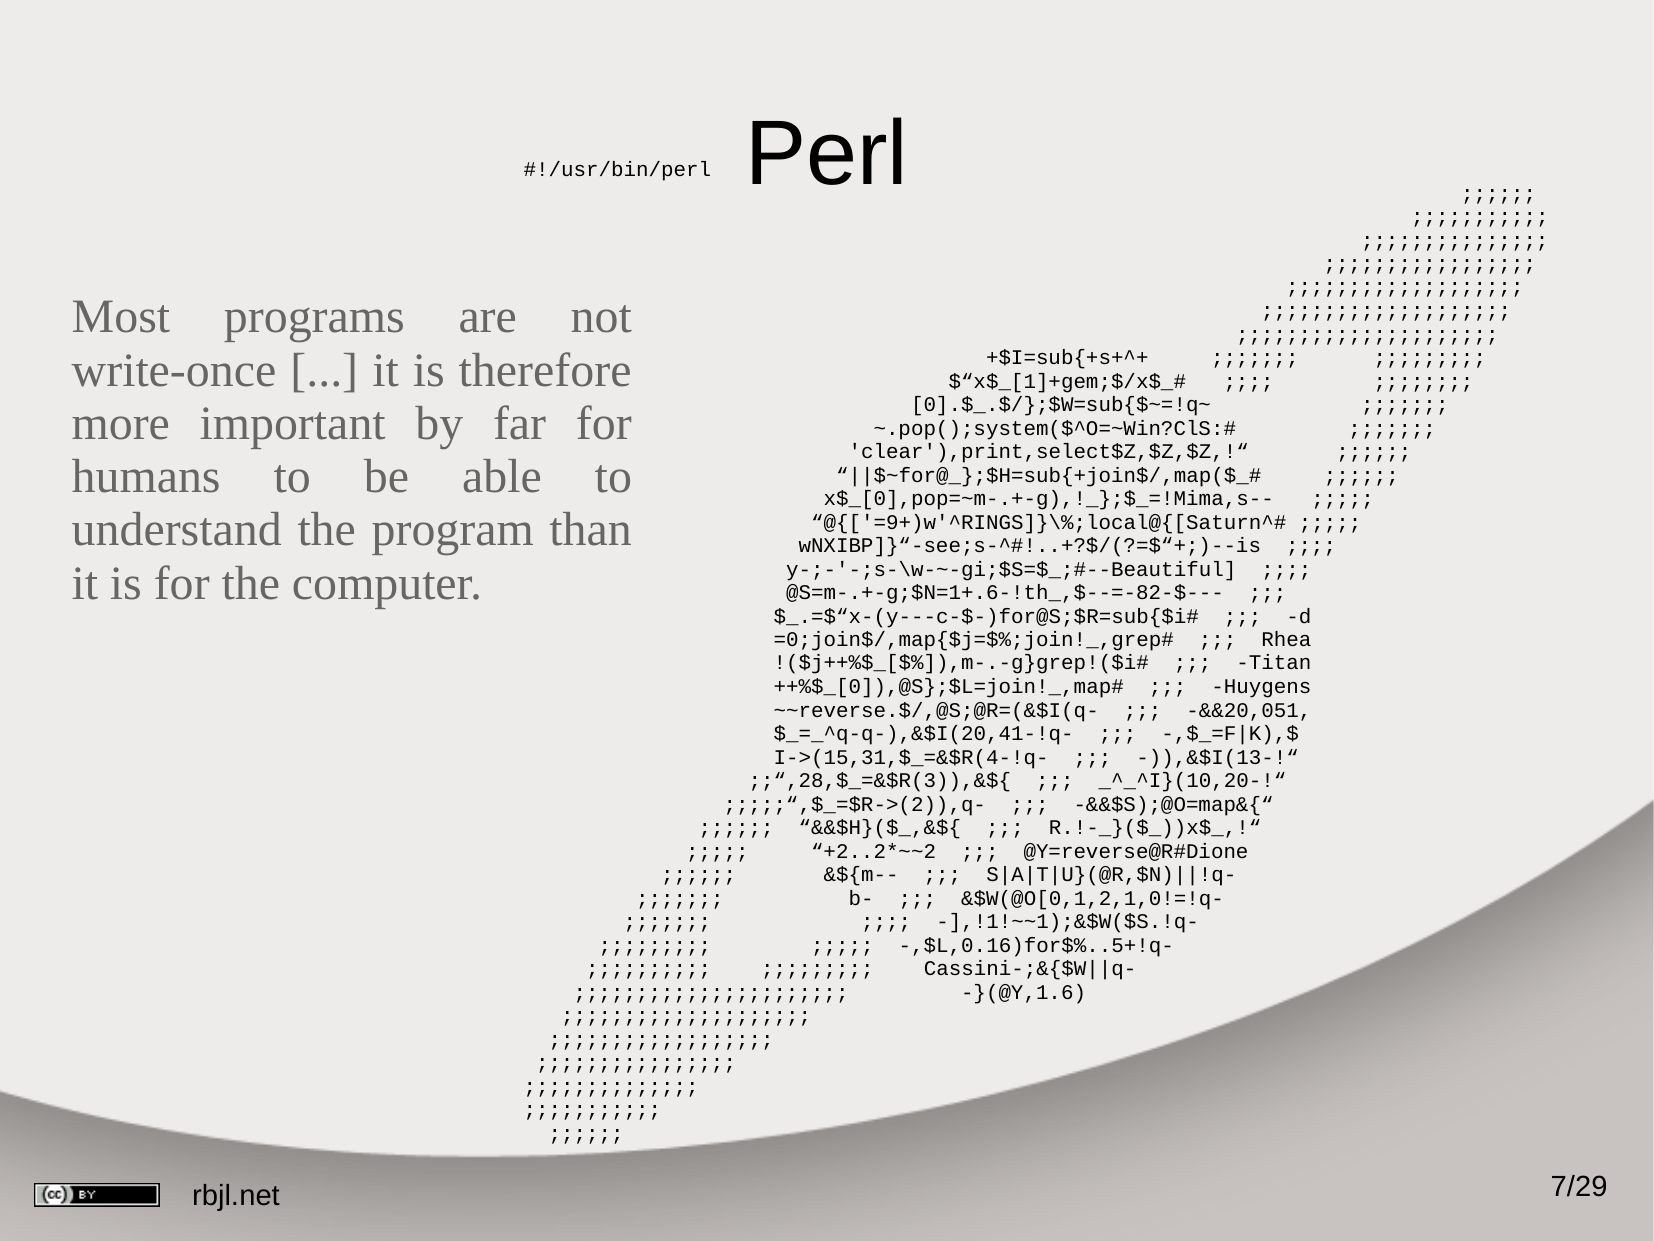

# Perl
#!/usr/bin/perl
 ;;;;;;
 ;;;;;;;;;;;
 ;;;;;;;;;;;;;;;
 ;;;;;;;;;;;;;;;;;
 ;;;;;;;;;;;;;;;;;;;
 ;;;;;;;;;;;;;;;;;;;;
 ;;;;;;;;;;;;;;;;;;;;;
 +$I=sub{+s+^+ ;;;;;;; ;;;;;;;;;
 $“x$_[1]+gem;$/x$_# ;;;; ;;;;;;;;
 [0].$_.$/};$W=sub{$~=!q~ ;;;;;;;
 ~.pop();system($^O=~Win?ClS:# ;;;;;;;
 'clear'),print,select$Z,$Z,$Z,!“ ;;;;;;
 “||$~for@_};$H=sub{+join$/,map($_# ;;;;;;
 x$_[0],pop=~m-.+-g),!_};$_=!Mima,s-- ;;;;;
 “@{['=9+)w'^RINGS]}\%;local@{[Saturn^# ;;;;;
 wNXIBP]}“-see;s-^#!..+?$/(?=$“+;)--is ;;;;
 y-;-'-;s-\w-~-gi;$S=$_;#--Beautiful] ;;;;
 @S=m-.+-g;$N=1+.6-!th_,$--=-82-$--- ;;;
 $_.=$“x-(y---c-$-)for@S;$R=sub{$i# ;;; -d
 =0;join$/,map{$j=$%;join!_,grep# ;;; Rhea
 !($j++%$_[$%]),m-.-g}grep!($i# ;;; -Titan
 ++%$_[0]),@S};$L=join!_,map# ;;; -Huygens
 ~~reverse.$/,@S;@R=(&$I(q- ;;; -&&20,051,
 $_=_^q-q-),&$I(20,41-!q- ;;; -,$_=F|K),$
 I->(15,31,$_=&$R(4-!q- ;;; -)),&$I(13-!“
 ;;“,28,$_=&$R(3)),&${ ;;; _^_^I}(10,20-!“
 ;;;;;“,$_=$R->(2)),q- ;;; -&&$S);@O=map&{“
 ;;;;;; “&&$H}($_,&${ ;;; R.!-_}($_))x$_,!“
 ;;;;; “+2..2*~~2 ;;; @Y=reverse@R#Dione
 ;;;;;; &${m-- ;;; S|A|T|U}(@R,$N)||!q-
 ;;;;;;; b- ;;; &$W(@O[0,1,2,1,0!=!q-
 ;;;;;;; ;;;; -],!1!~~1);&$W($S.!q-
 ;;;;;;;;; ;;;;; -,$L,0.16)for$%..5+!q-
 ;;;;;;;;;; ;;;;;;;;; Cassini-;&{$W||q-
 ;;;;;;;;;;;;;;;;;;;;;; -}(@Y,1.6)
 ;;;;;;;;;;;;;;;;;;;;
 ;;;;;;;;;;;;;;;;;;
 ;;;;;;;;;;;;;;;;
;;;;;;;;;;;;;;
;;;;;;;;;;;
 ;;;;;;
Most programs are not write-once [...] it is therefore more important by far for humans to be able to understand the program than it is for the computer.
7